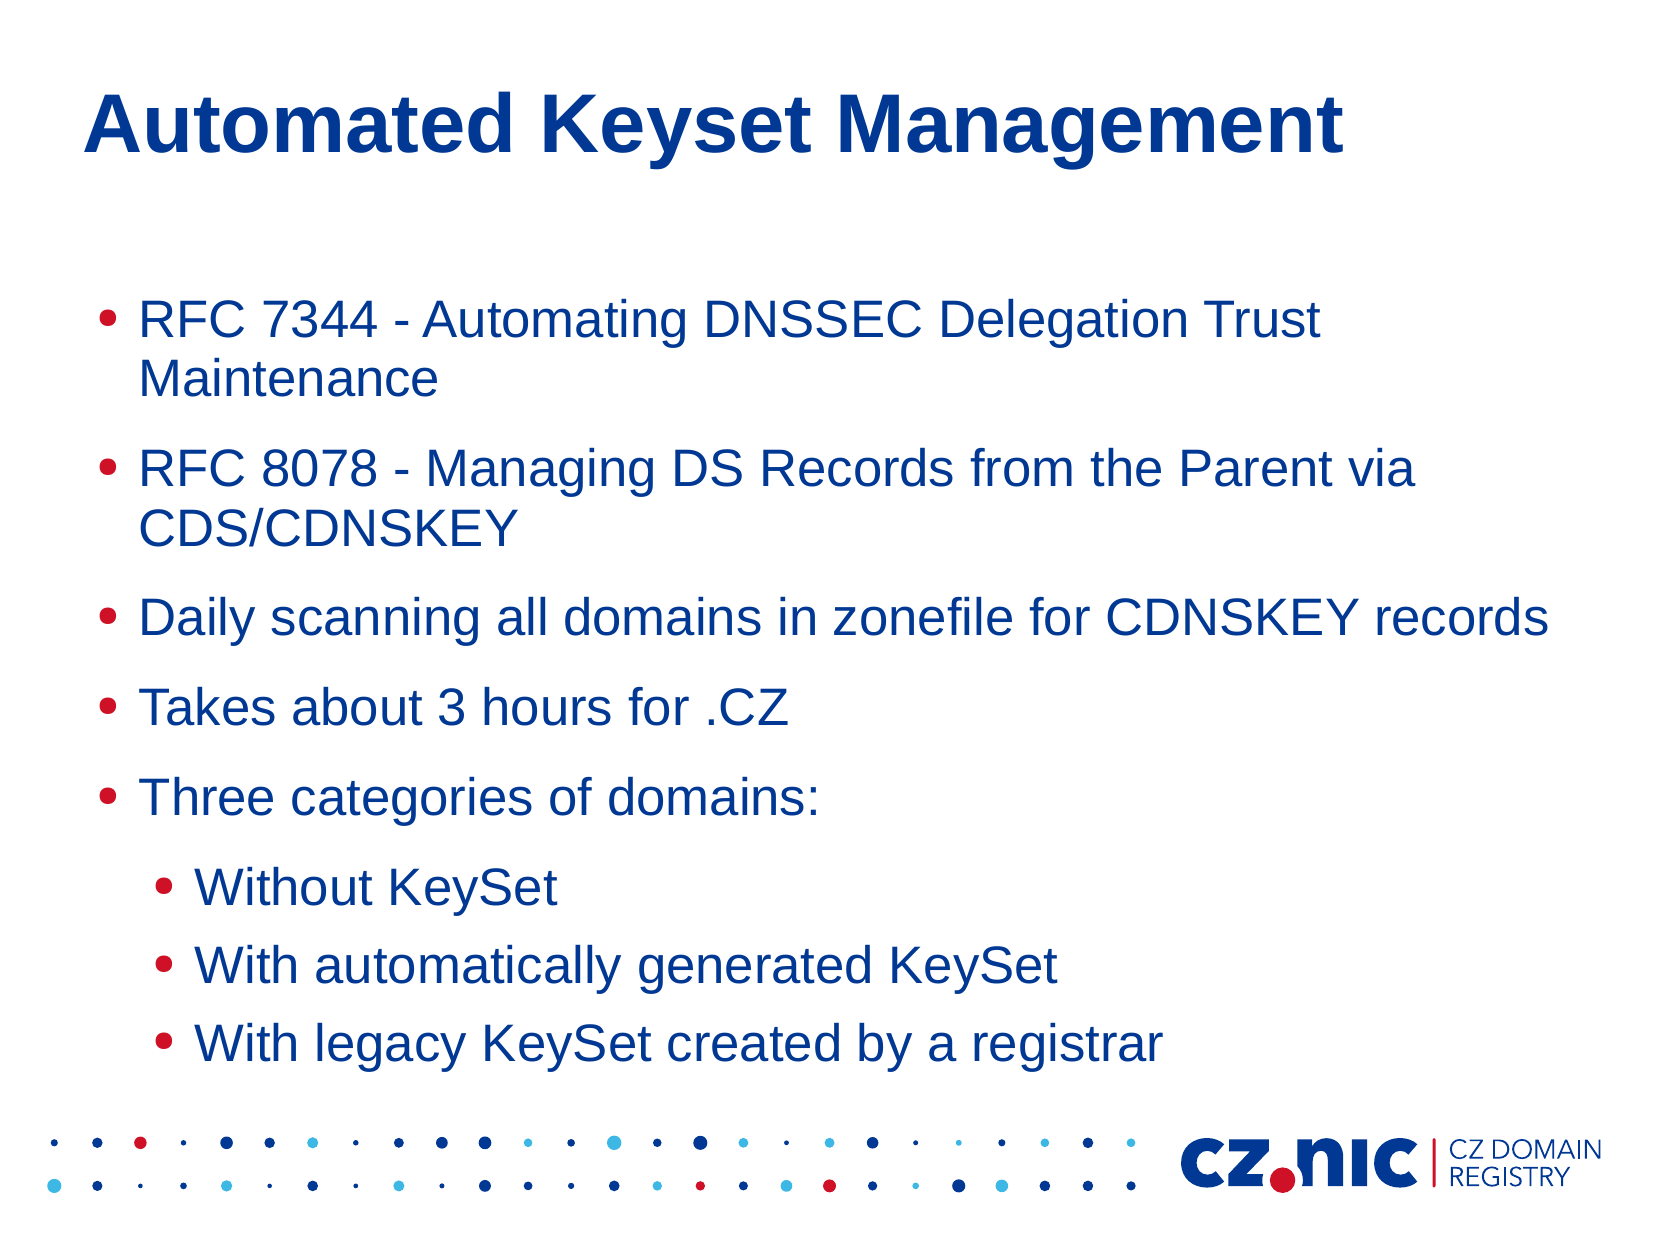

# Automated Keyset Management
RFC 7344 - Automating DNSSEC Delegation Trust Maintenance
RFC 8078 - Managing DS Records from the Parent via CDS/CDNSKEY
Daily scanning all domains in zonefile for CDNSKEY records
Takes about 3 hours for .CZ
Three categories of domains:
Without KeySet
With automatically generated KeySet
With legacy KeySet created by a registrar